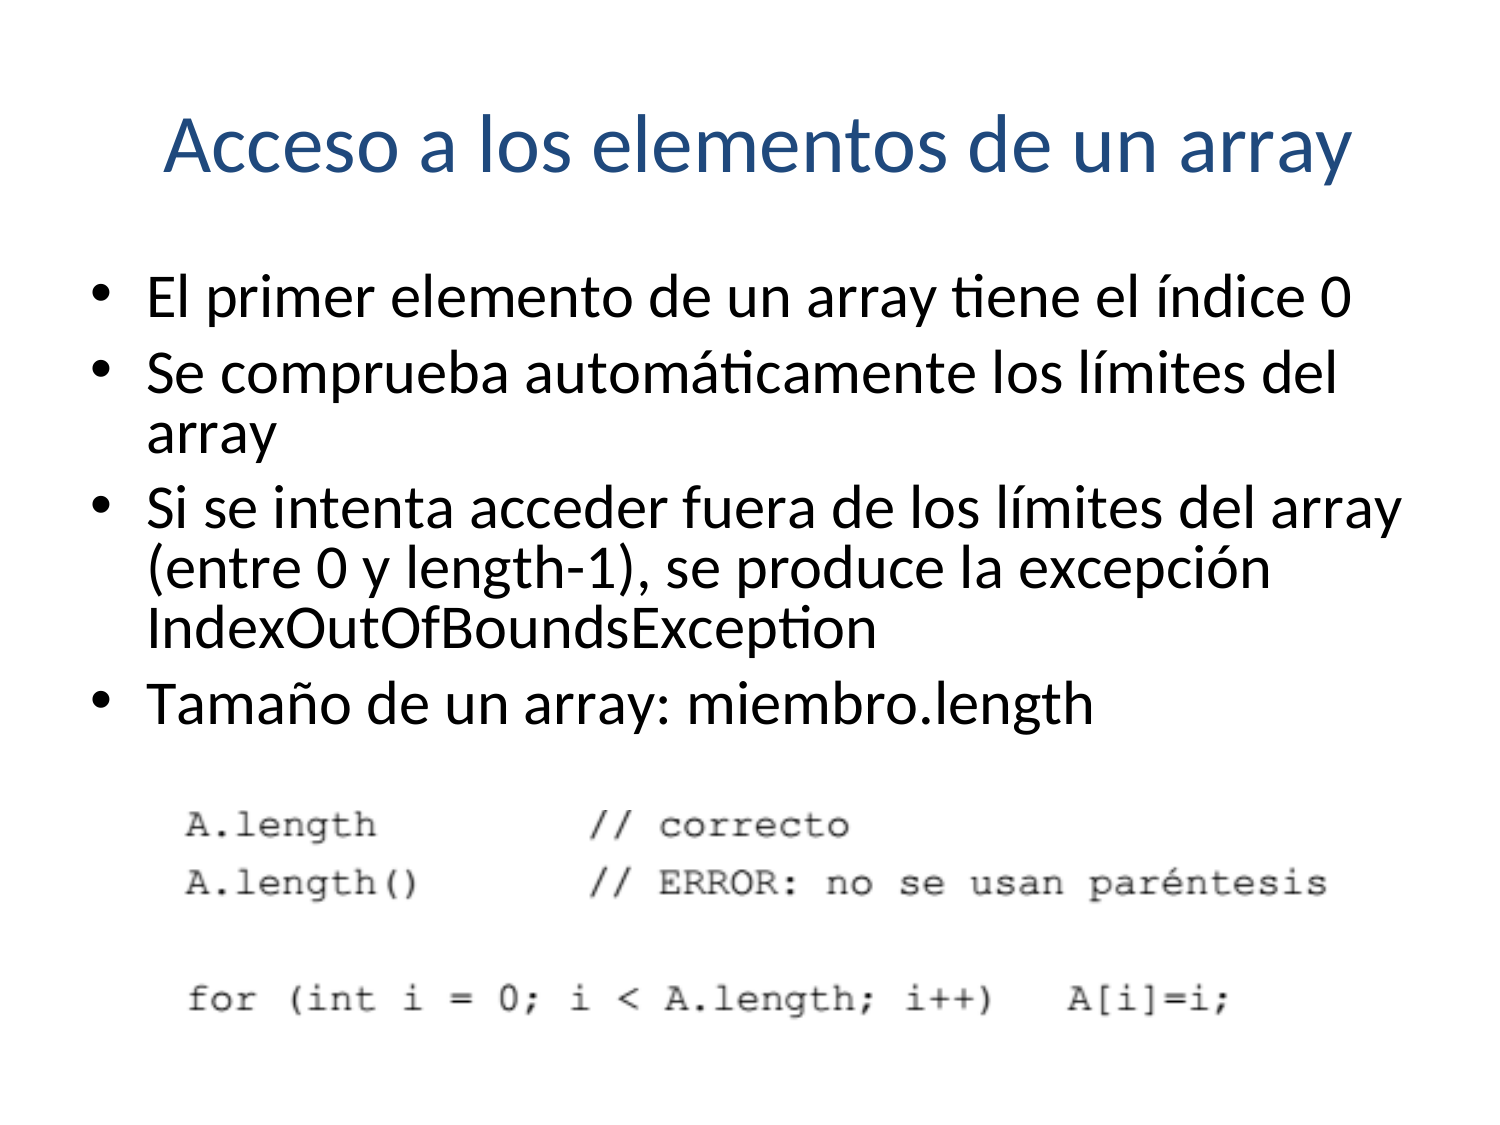

# Acceso a los elementos de un array
El primer elemento de un array tiene el índice 0
Se comprueba automáticamente los límites del array
Si se intenta acceder fuera de los límites del array (entre 0 y length-1), se produce la excepción IndexOutOfBoundsException
Tamaño de un array: miembro.length